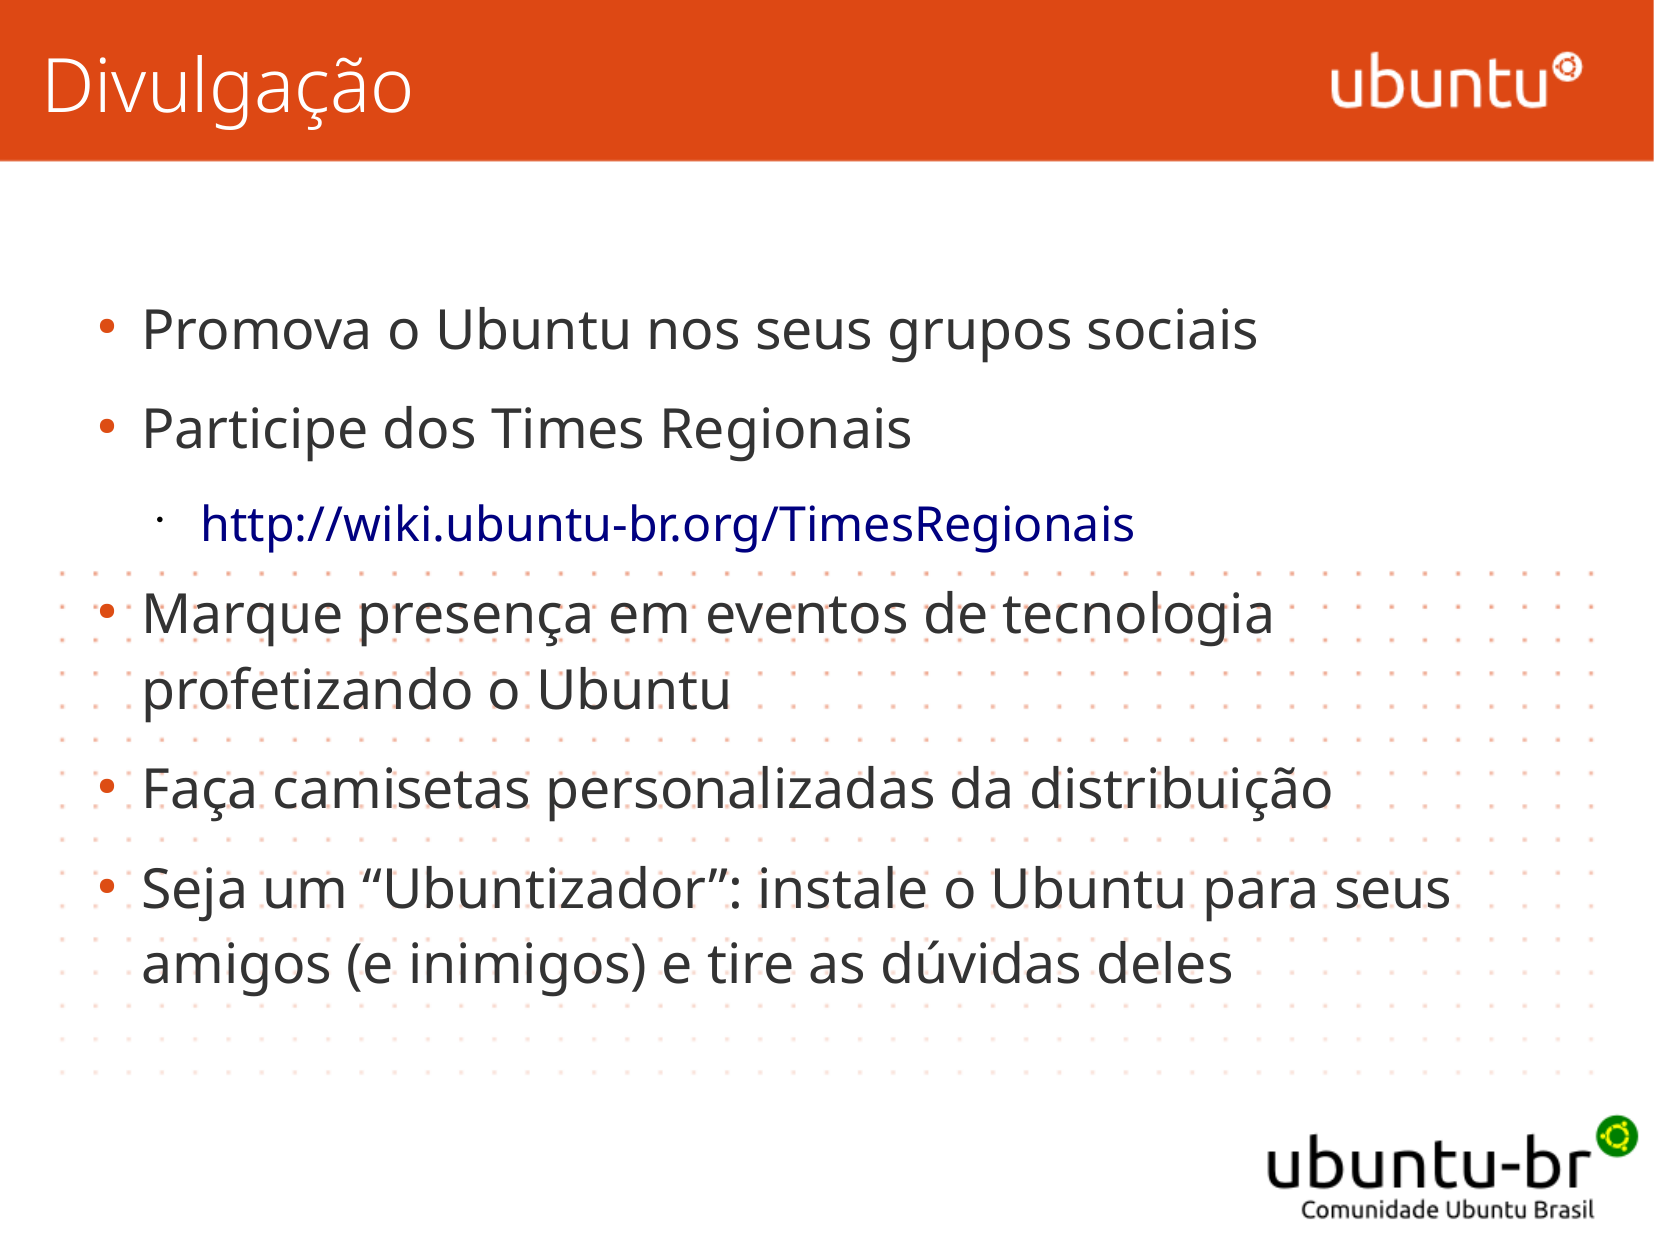

# Divulgação
Promova o Ubuntu nos seus grupos sociais
Participe dos Times Regionais
http://wiki.ubuntu-br.org/TimesRegionais
Marque presença em eventos de tecnologia profetizando o Ubuntu
Faça camisetas personalizadas da distribuição
Seja um “Ubuntizador”: instale o Ubuntu para seus amigos (e inimigos) e tire as dúvidas deles